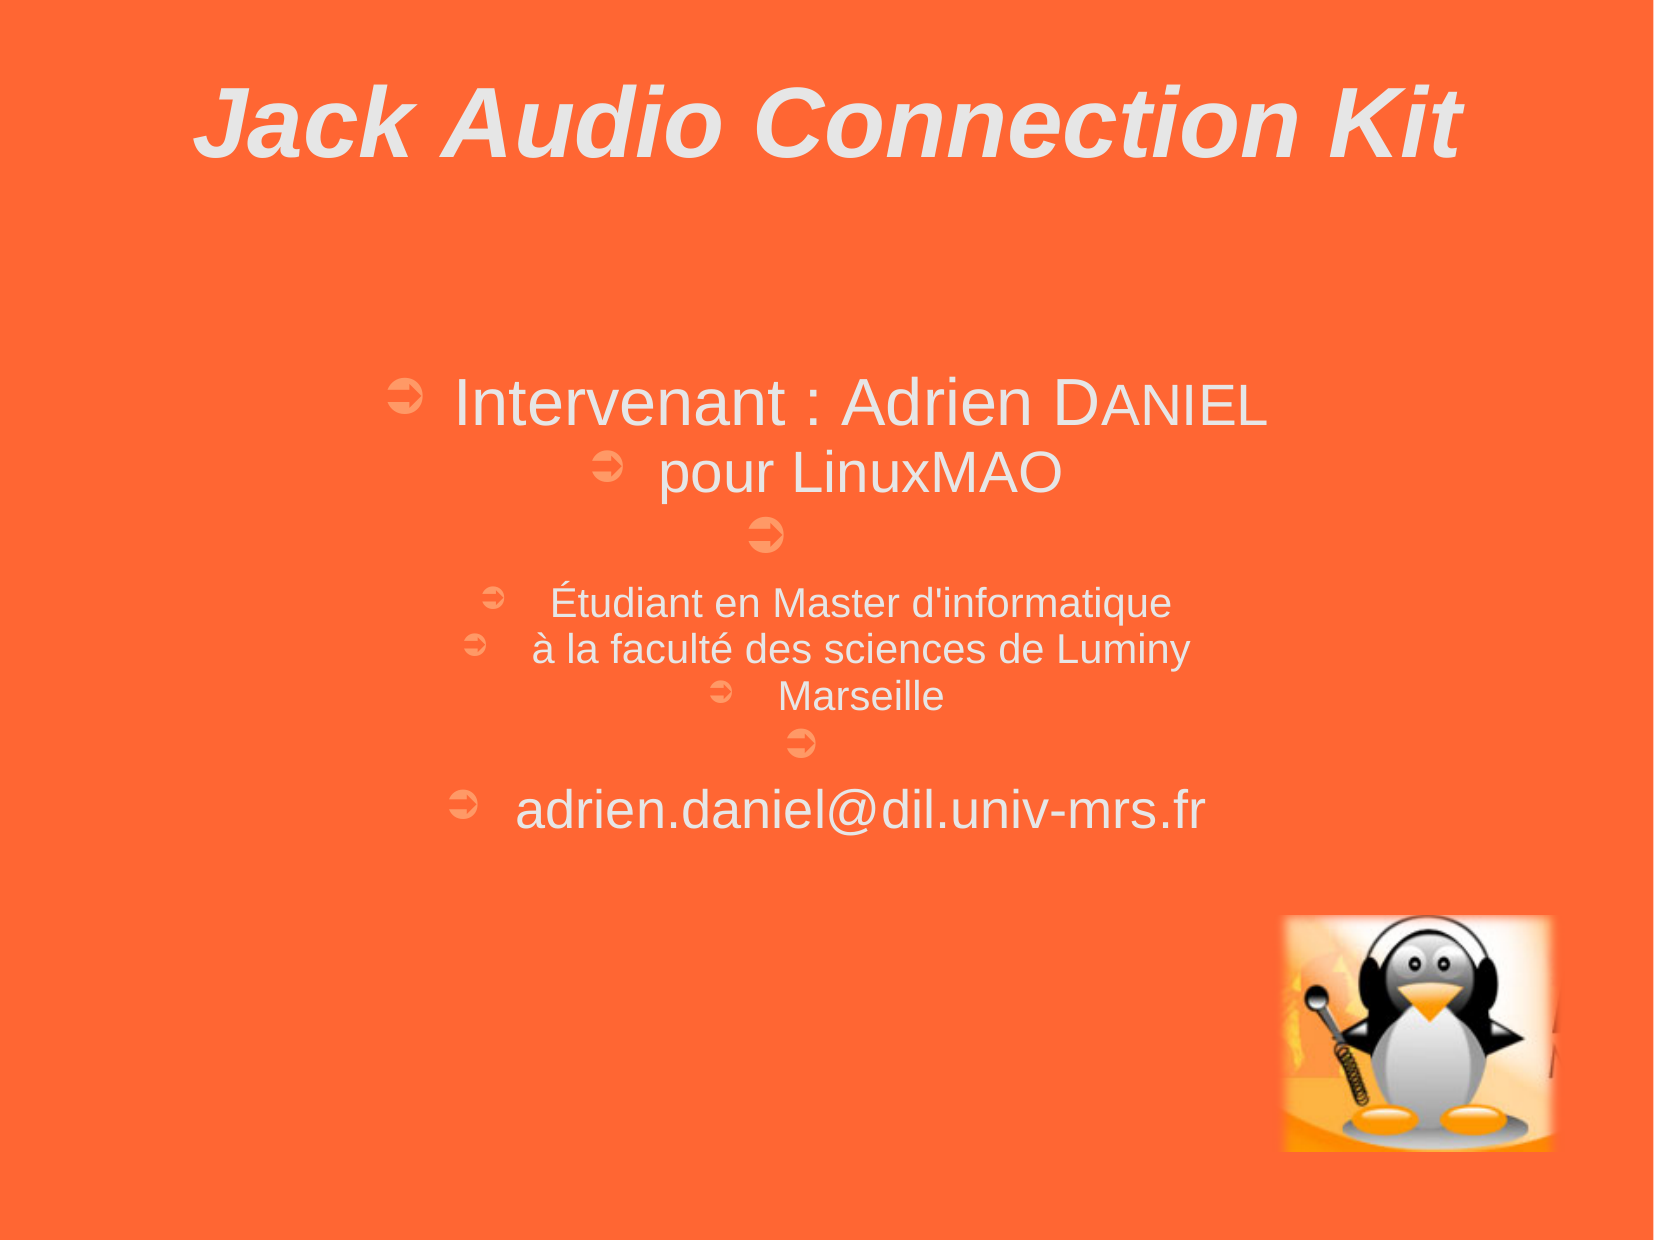

# Jack Audio Connection Kit
Intervenant : Adrien DANIEL
pour LinuxMAO
Étudiant en Master d'informatique
à la faculté des sciences de Luminy
Marseille
adrien.daniel@dil.univ-mrs.fr